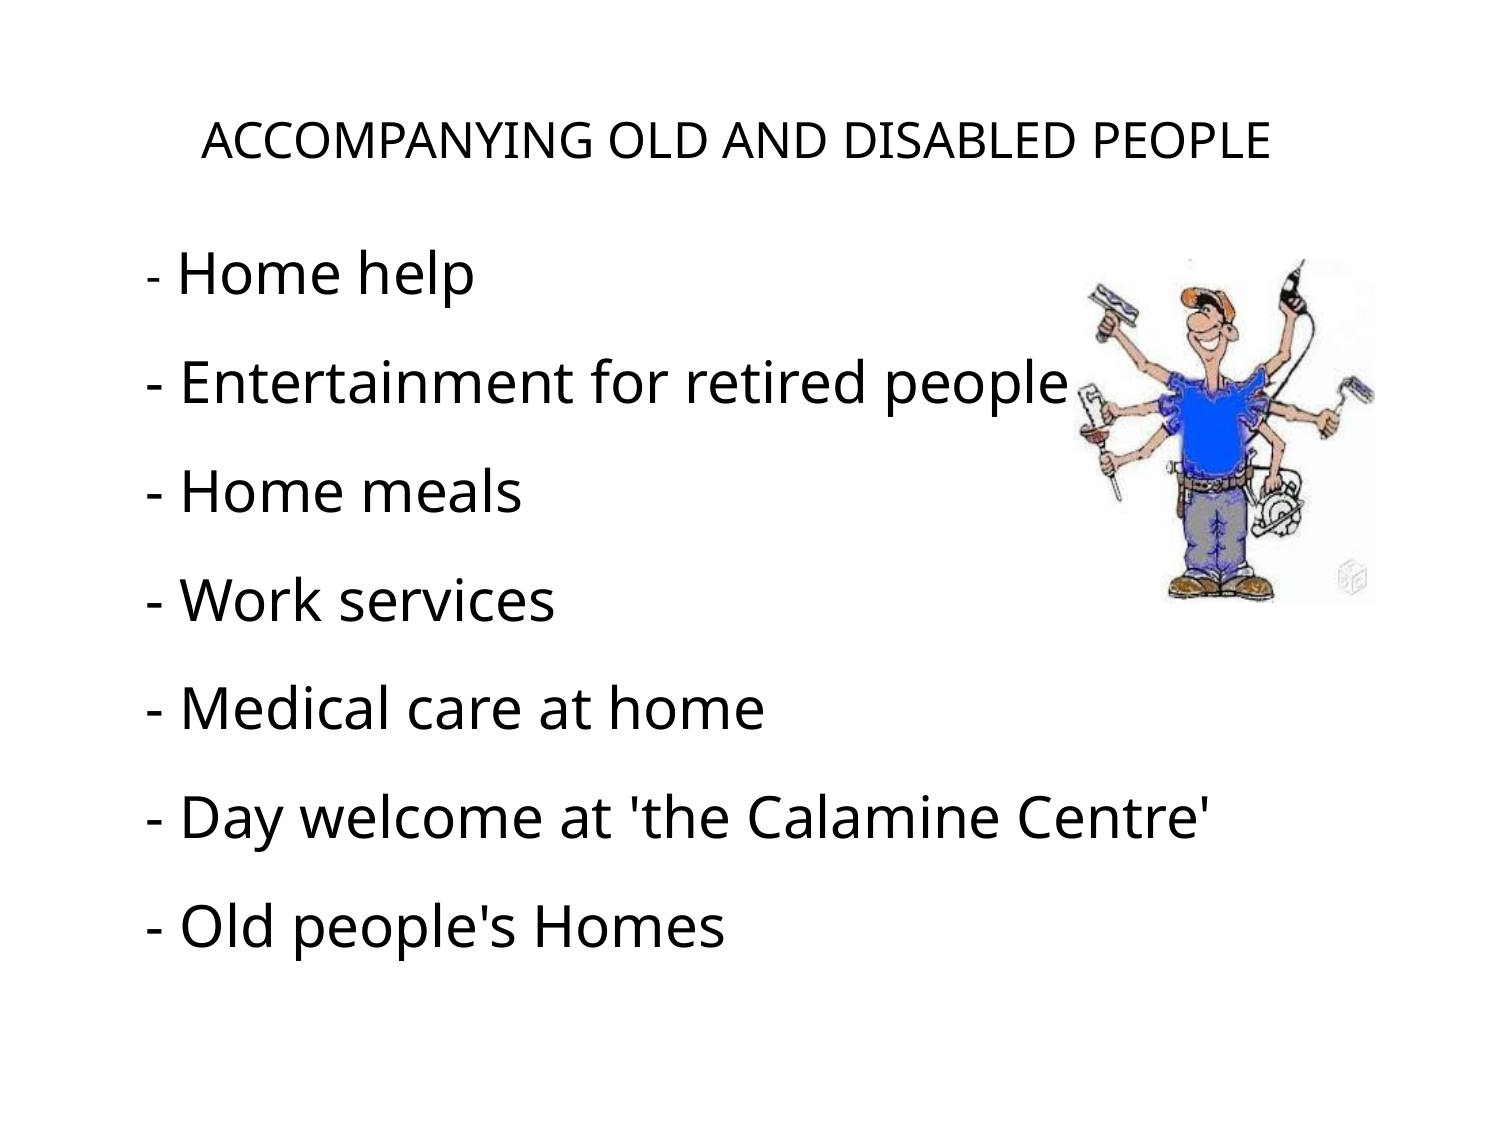

# ACCOMPANYING OLD AND DISABLED PEOPLE
- Home help
- Entertainment for retired people
- Home meals
- Work services
- Medical care at home
- Day welcome at 'the Calamine Centre'
- Old people's Homes